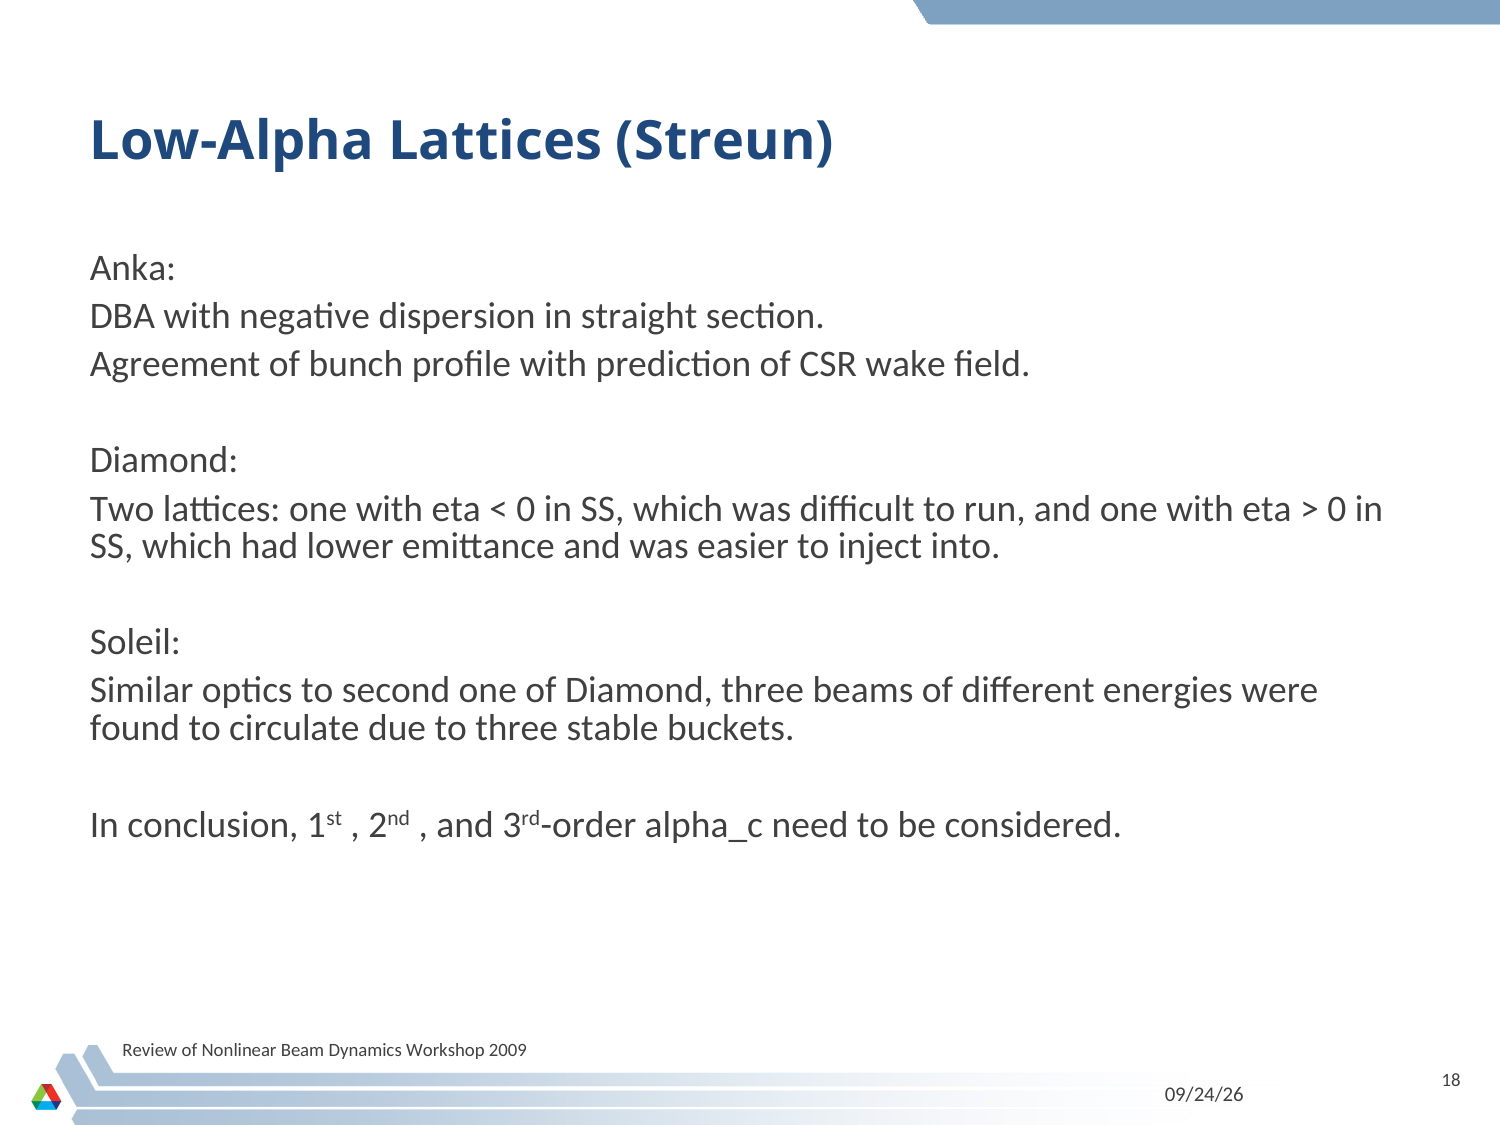

# Low-Alpha Lattices (Streun)
Anka:
DBA with negative dispersion in straight section.
Agreement of bunch profile with prediction of CSR wake field.
Diamond:
Two lattices: one with eta < 0 in SS, which was difficult to run, and one with eta > 0 in SS, which had lower emittance and was easier to inject into.
Soleil:
Similar optics to second one of Diamond, three beams of different energies were found to circulate due to three stable buckets.
In conclusion, 1st , 2nd , and 3rd-order alpha_c need to be considered.
Review of Nonlinear Beam Dynamics Workshop 2009
18
1/13/2010